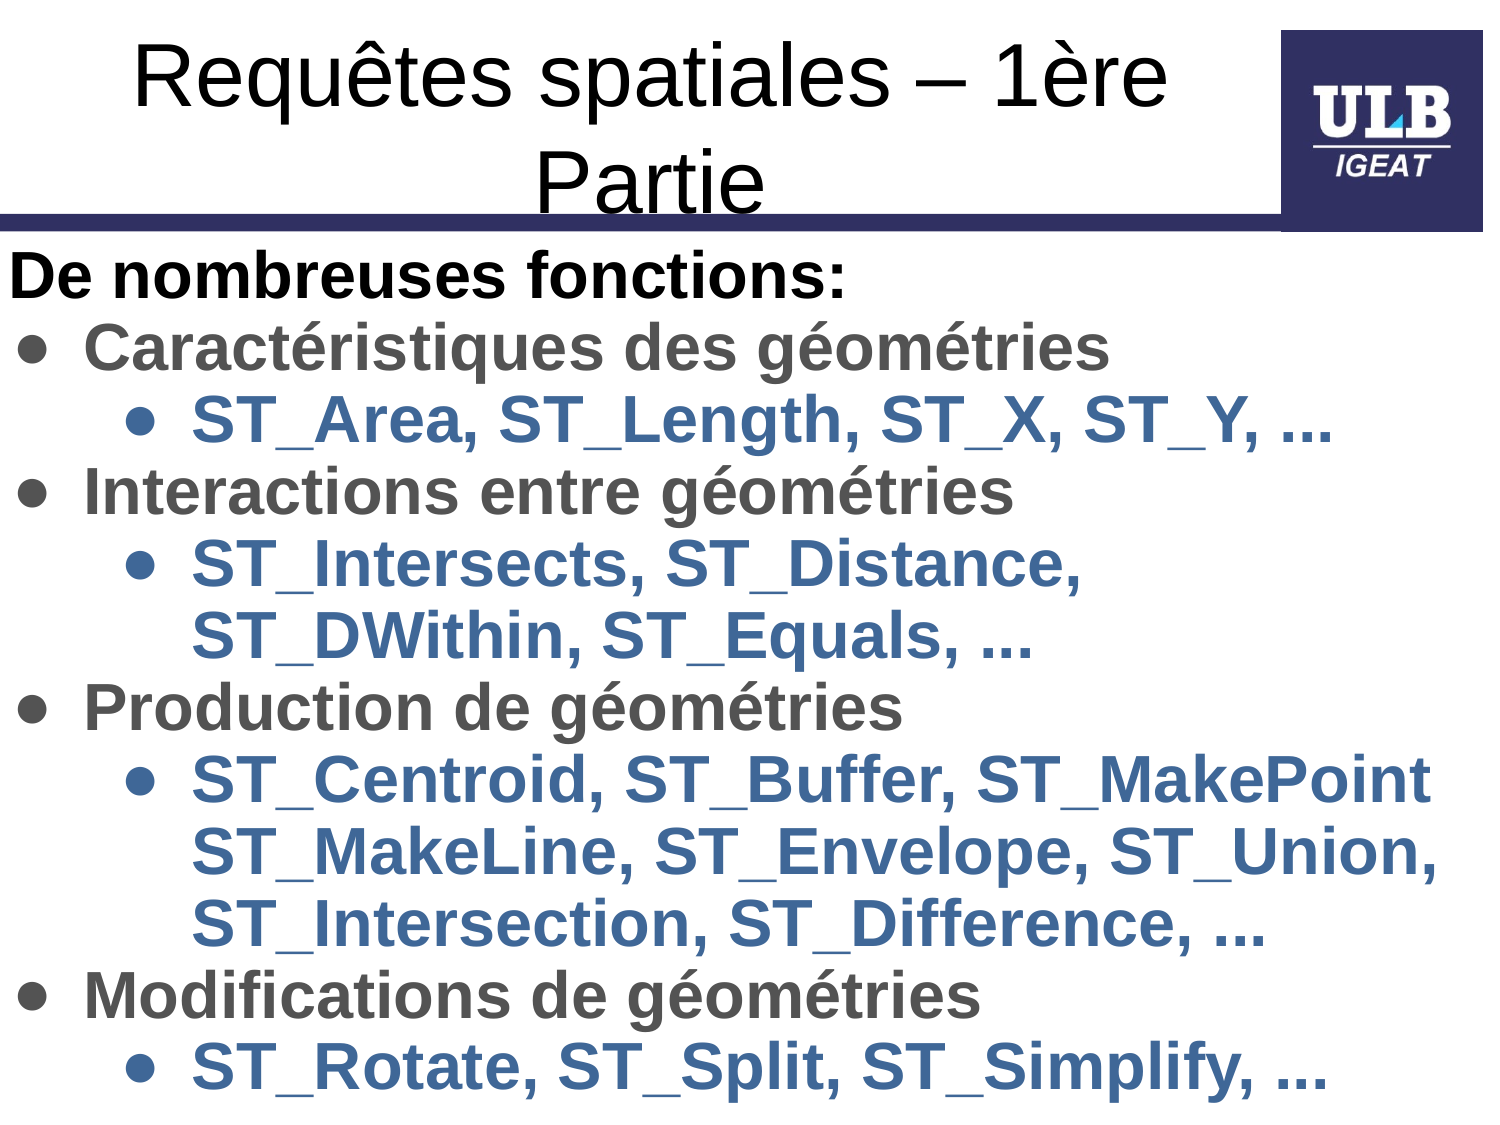

# Requêtes spatiales – 1ère Partie
De nombreuses fonctions:
Caractéristiques des géométries
ST_Area, ST_Length, ST_X, ST_Y, ...
Interactions entre géométries
ST_Intersects, ST_Distance, ST_DWithin, ST_Equals, ...
Production de géométries
ST_Centroid, ST_Buffer, ST_MakePoint ST_MakeLine, ST_Envelope, ST_Union, ST_Intersection, ST_Difference, ...
Modifications de géométries
ST_Rotate, ST_Split, ST_Simplify, ...